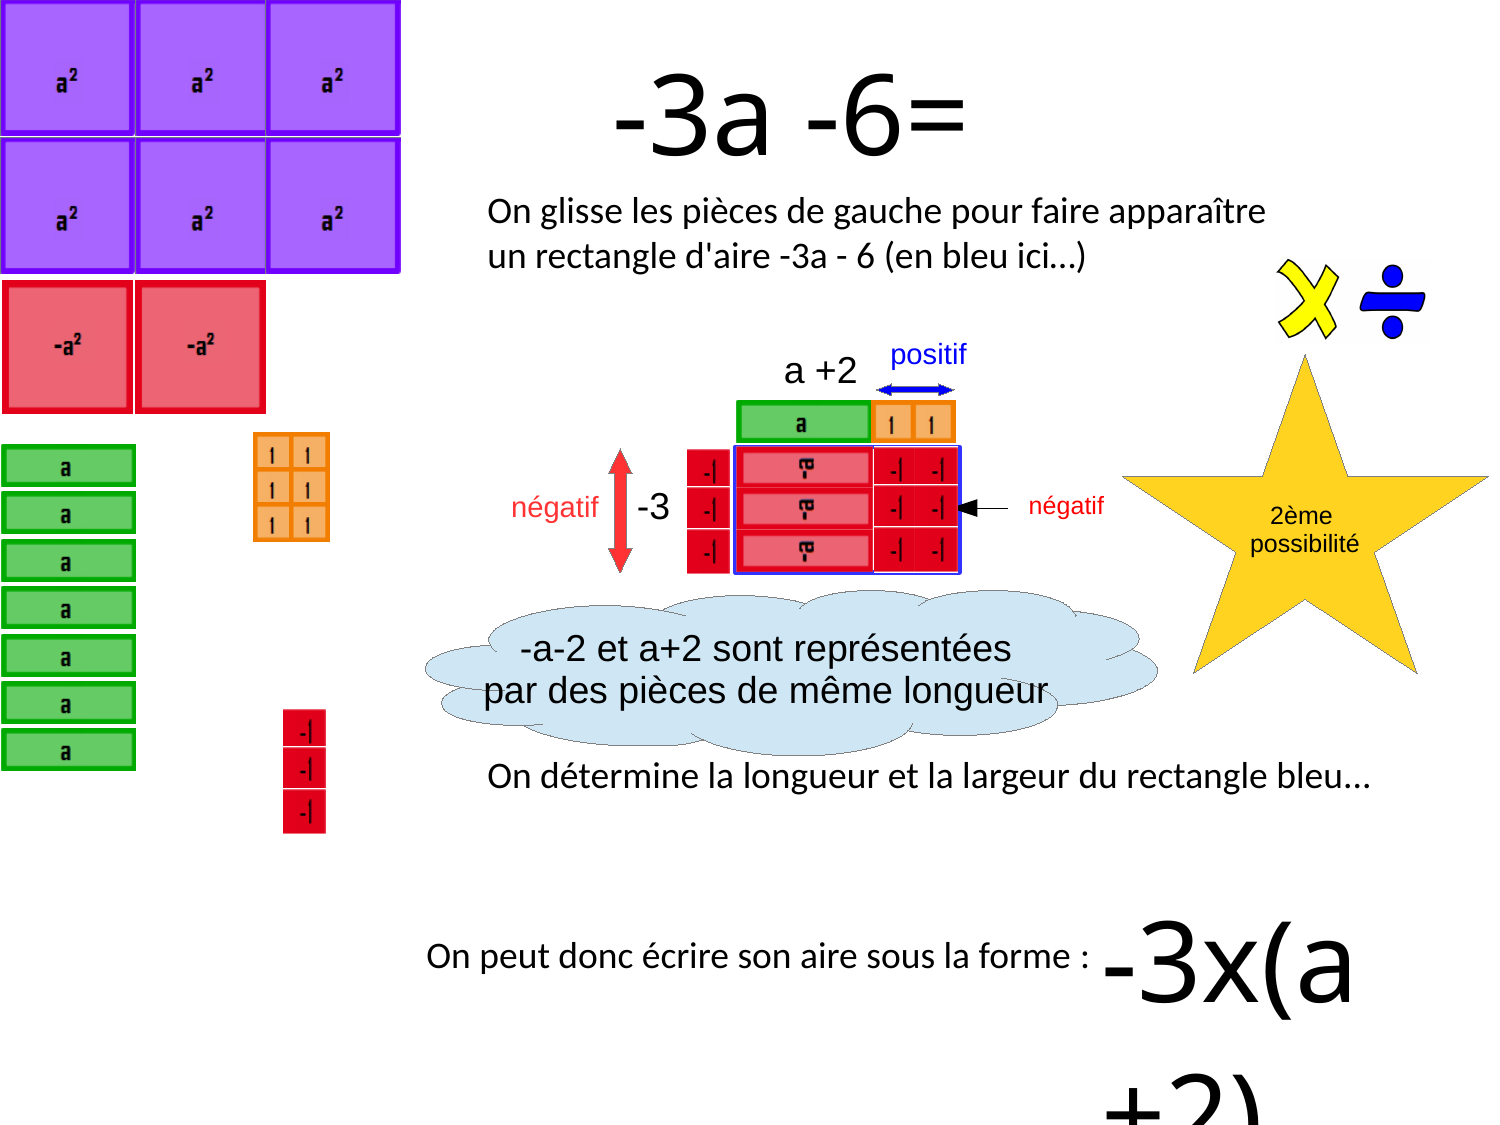

-3a -6=
On glisse les pièces de gauche pour faire apparaître
un rectangle d'aire -3a - 6 (en bleu ici…)
 positif
a +2
2ème
possibilité
négatif
-3
négatif
 -a-2 et a+2 sont représentées
par des pièces de même longueur
On détermine la longueur et la largeur du rectangle bleu...
-3x(a +2)
On peut donc écrire son aire sous la forme :